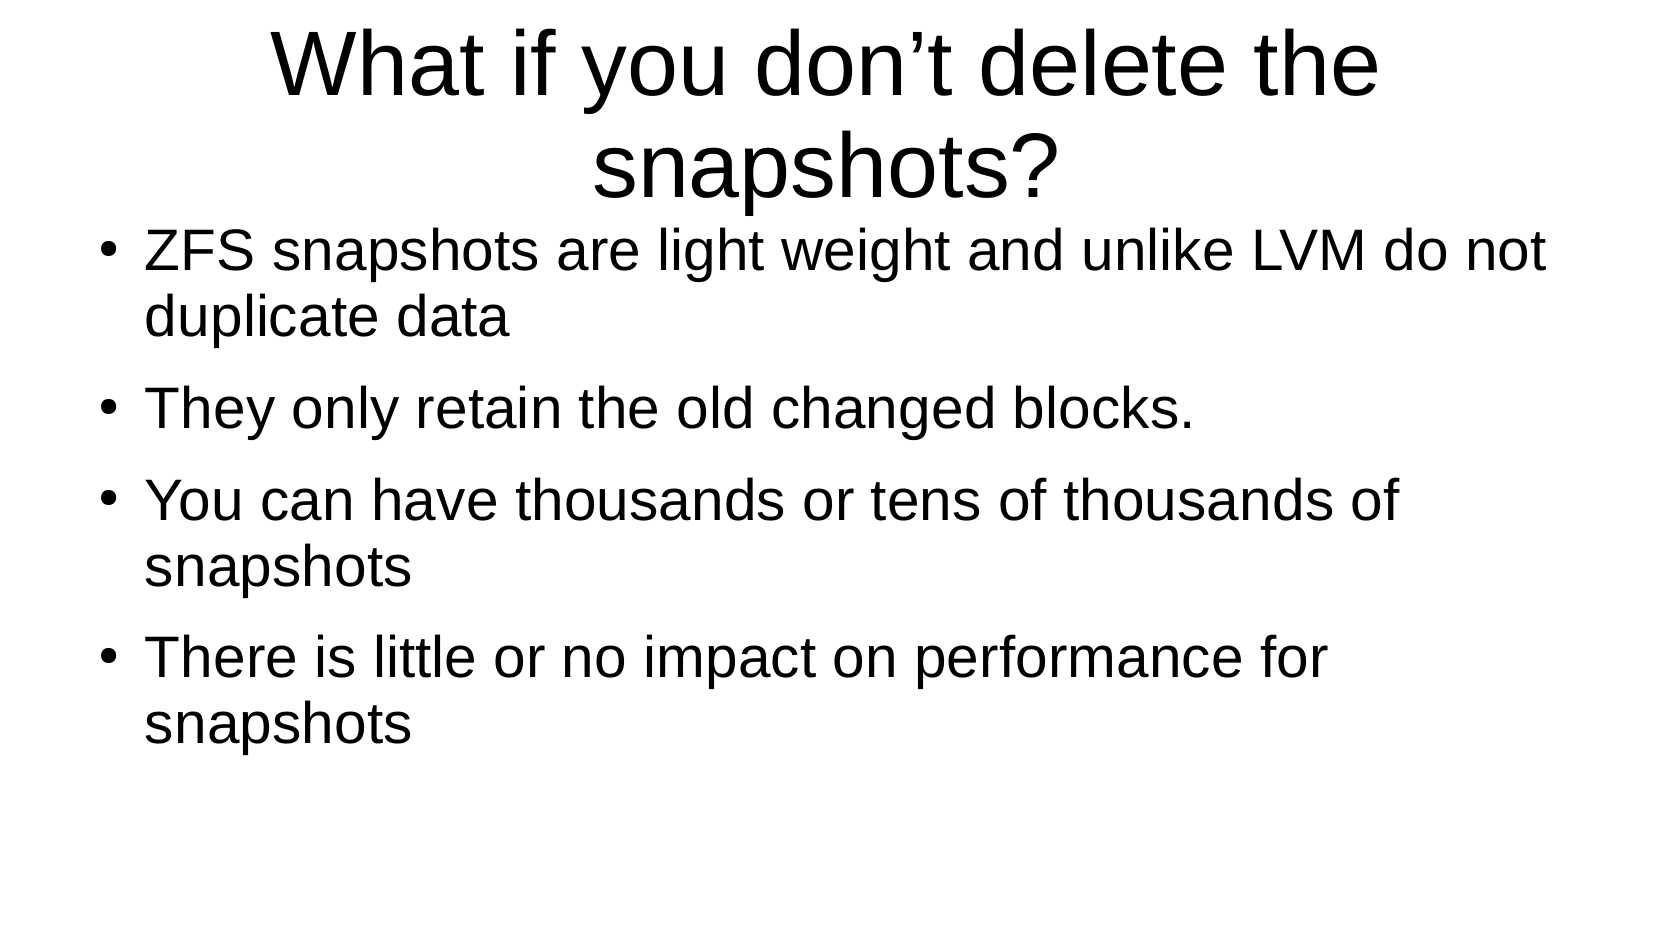

# What if you don’t delete the snapshots?
ZFS snapshots are light weight and unlike LVM do not duplicate data
They only retain the old changed blocks.
You can have thousands or tens of thousands of snapshots
There is little or no impact on performance for snapshots